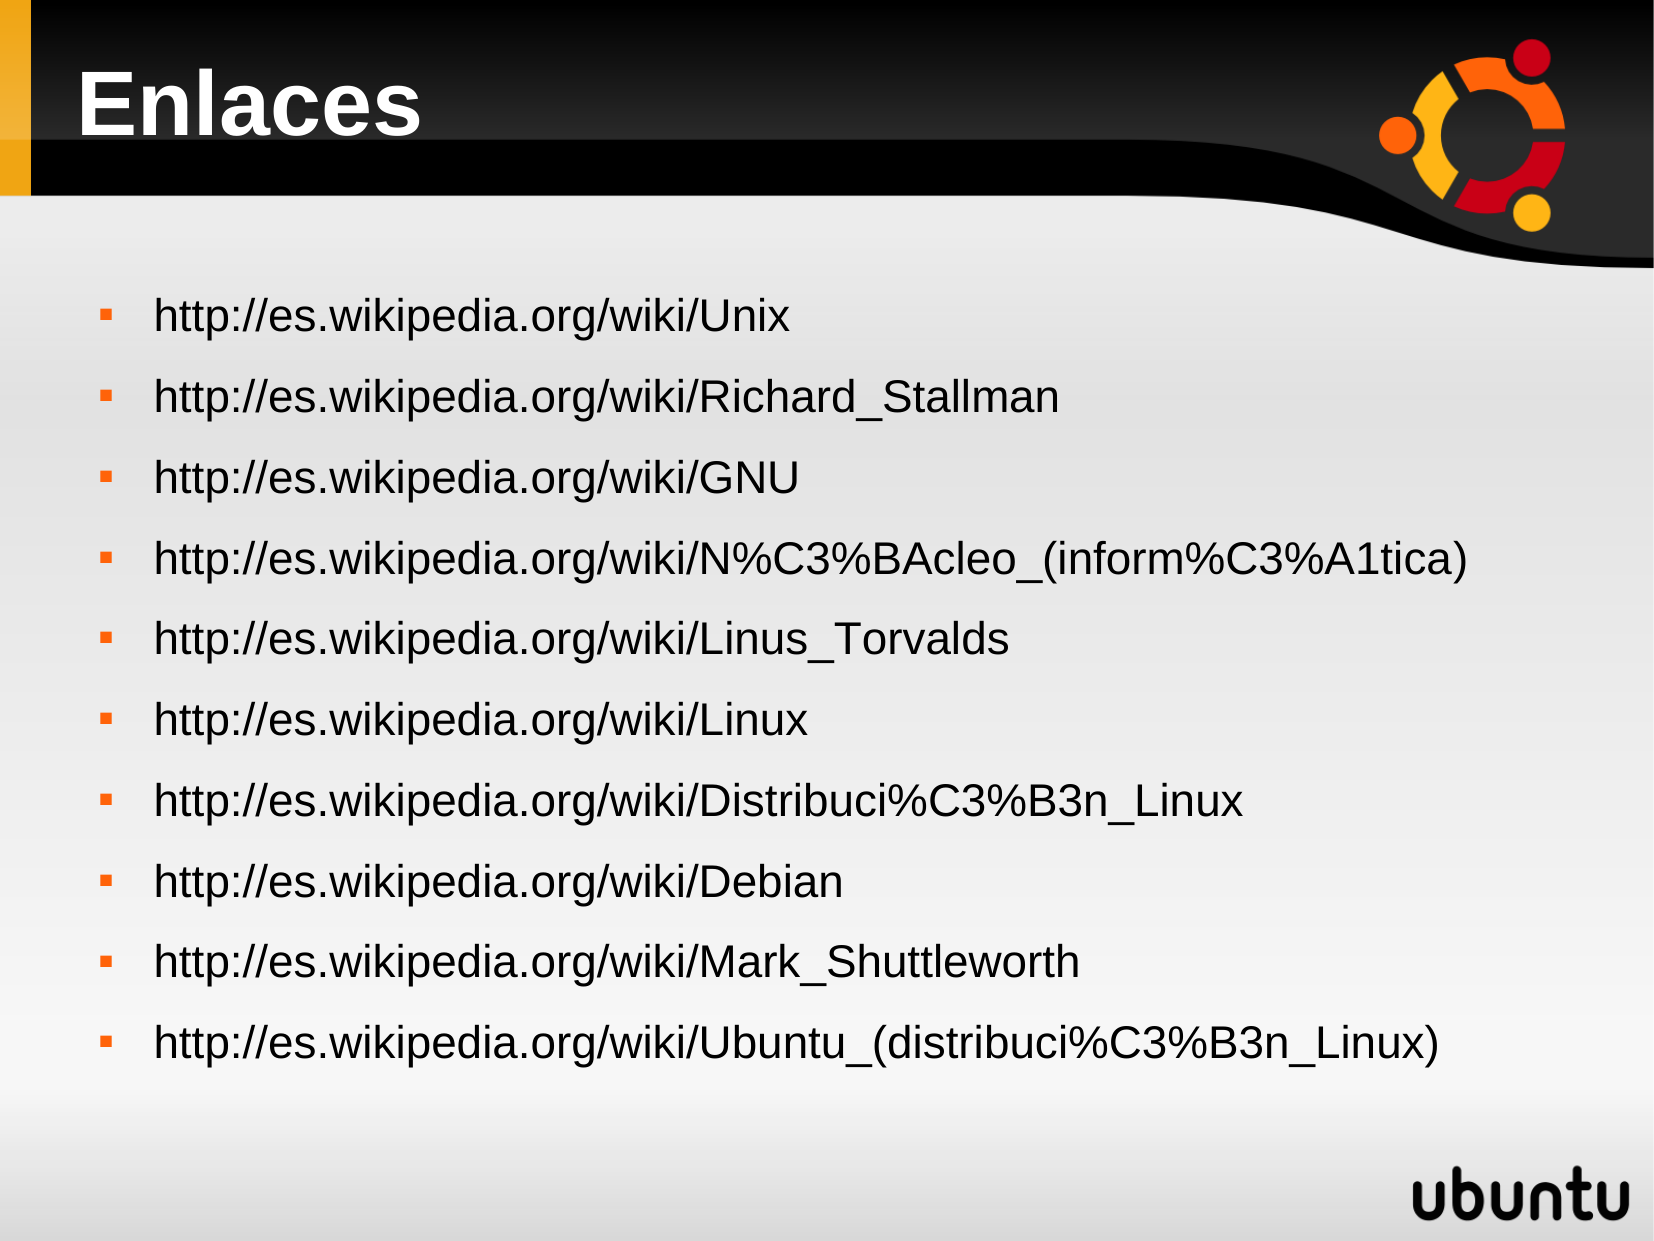

# Enlaces
http://es.wikipedia.org/wiki/Unix
http://es.wikipedia.org/wiki/Richard_Stallman
http://es.wikipedia.org/wiki/GNU
http://es.wikipedia.org/wiki/N%C3%BAcleo_(inform%C3%A1tica)
http://es.wikipedia.org/wiki/Linus_Torvalds
http://es.wikipedia.org/wiki/Linux
http://es.wikipedia.org/wiki/Distribuci%C3%B3n_Linux
http://es.wikipedia.org/wiki/Debian
http://es.wikipedia.org/wiki/Mark_Shuttleworth
http://es.wikipedia.org/wiki/Ubuntu_(distribuci%C3%B3n_Linux)